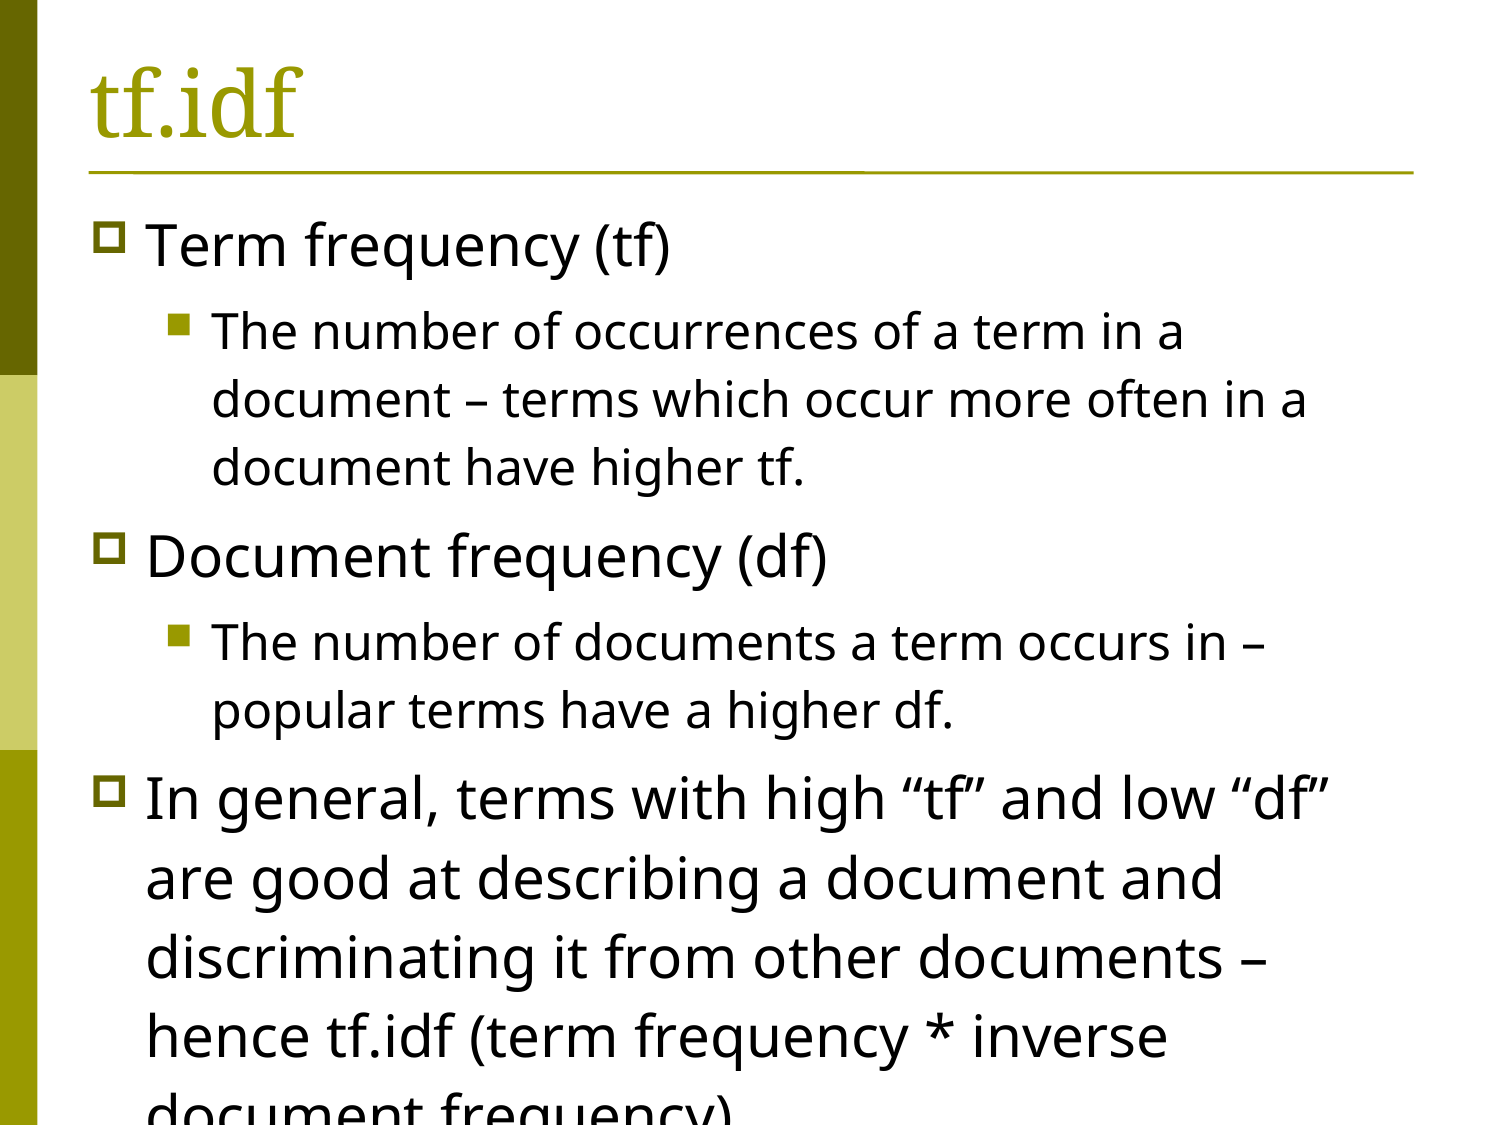

# tf.idf
Term frequency (tf)
The number of occurrences of a term in a document – terms which occur more often in a document have higher tf.
Document frequency (df)
The number of documents a term occurs in – popular terms have a higher df.
In general, terms with high “tf” and low “df” are good at describing a document and discriminating it from other documents – hence tf.idf (term frequency * inverse document frequency).